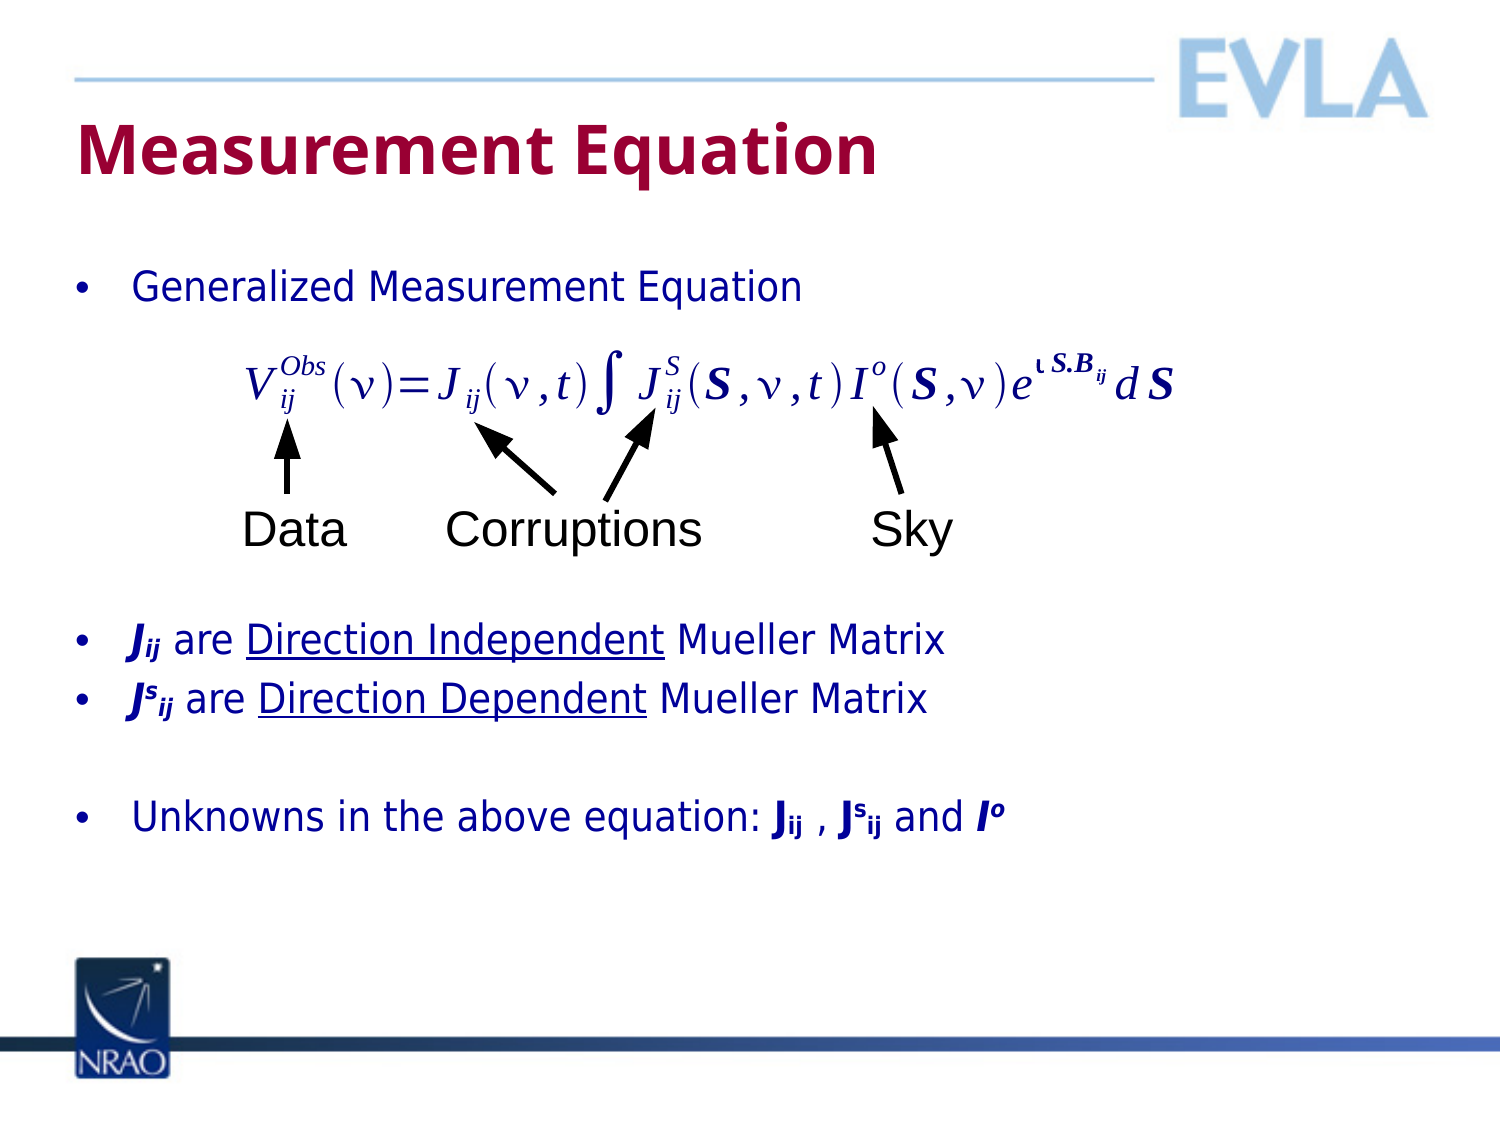

# Measurement Equation
Generalized Measurement Equation
Jij are Direction Independent Mueller Matrix
Jsij are Direction Dependent Mueller Matrix
Unknowns in the above equation: Jij , Jsij and Io
Data Corruptions Sky